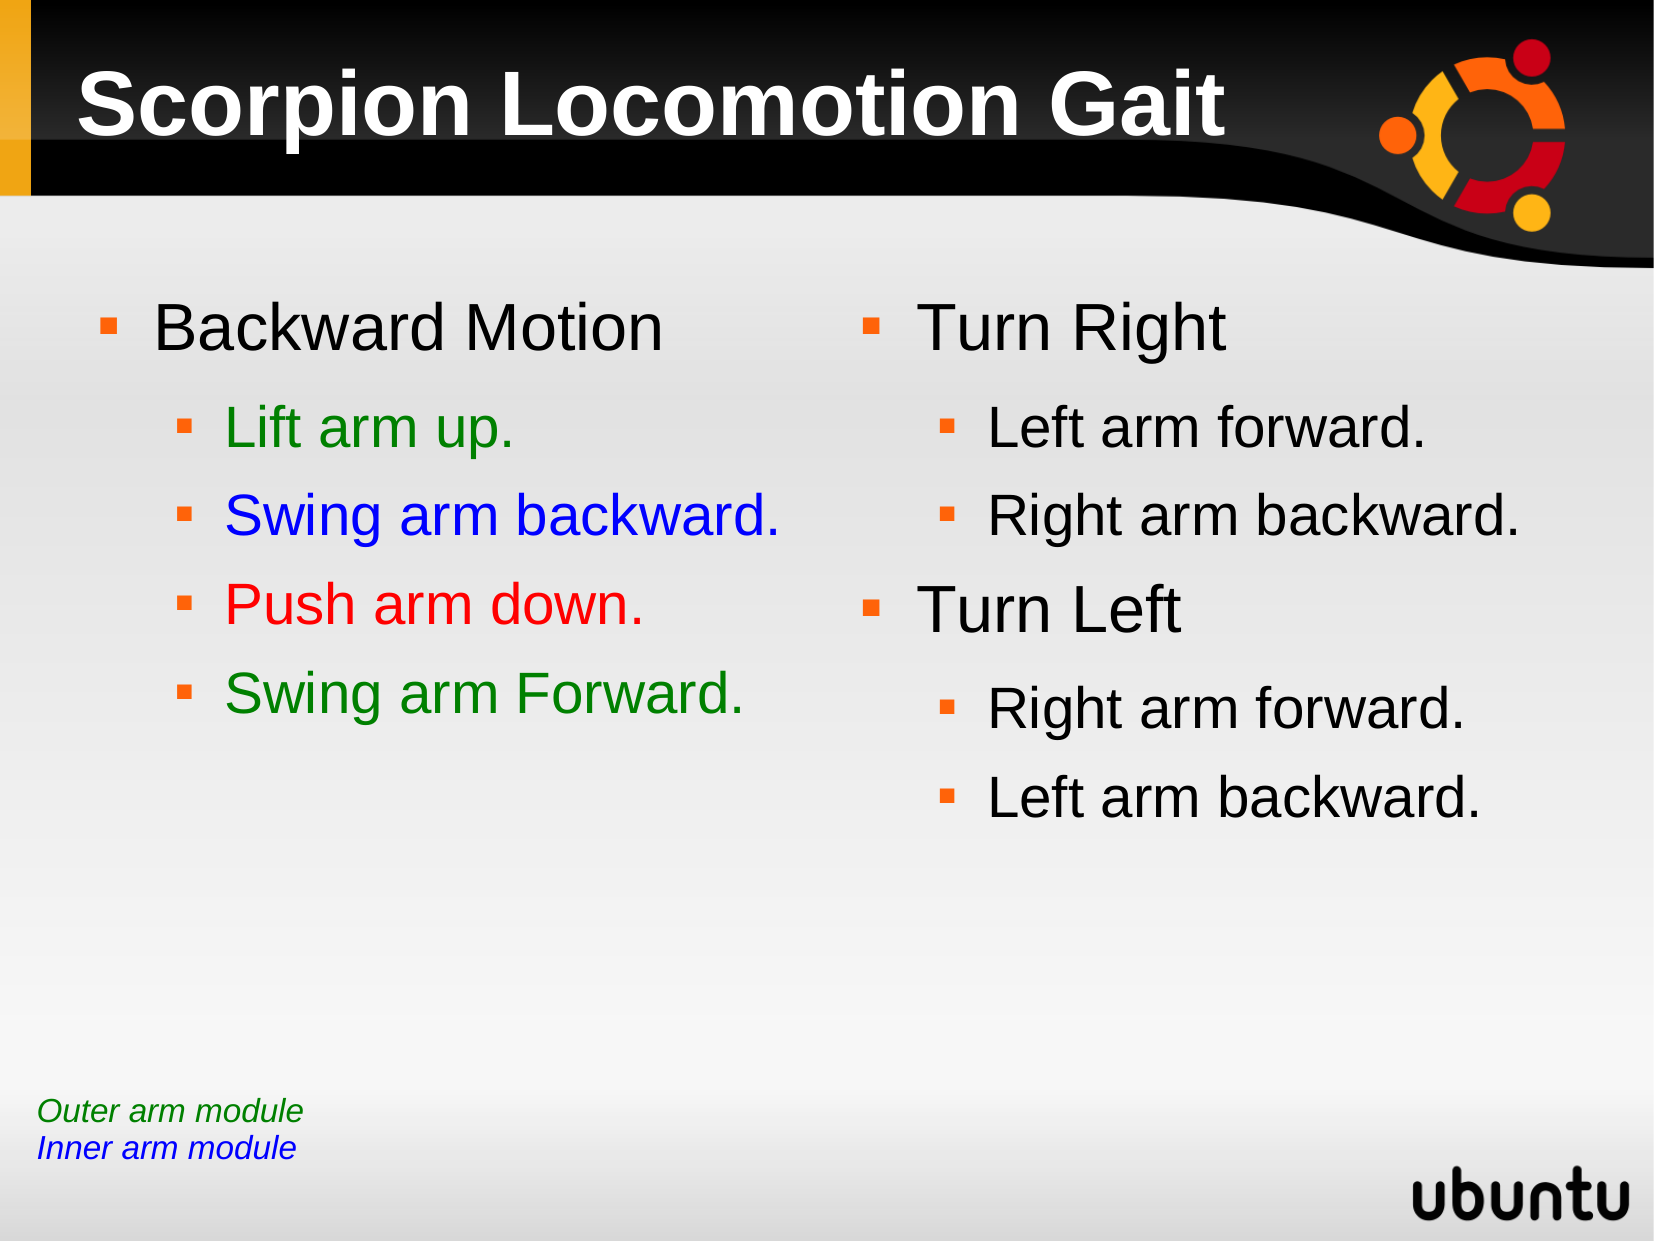

# Scorpion Locomotion Gait
Backward Motion
Lift arm up.
Swing arm backward.
Push arm down.
Swing arm Forward.
Turn Right
Left arm forward.
Right arm backward.
Turn Left
Right arm forward.
Left arm backward.
Outer arm module
Inner arm module